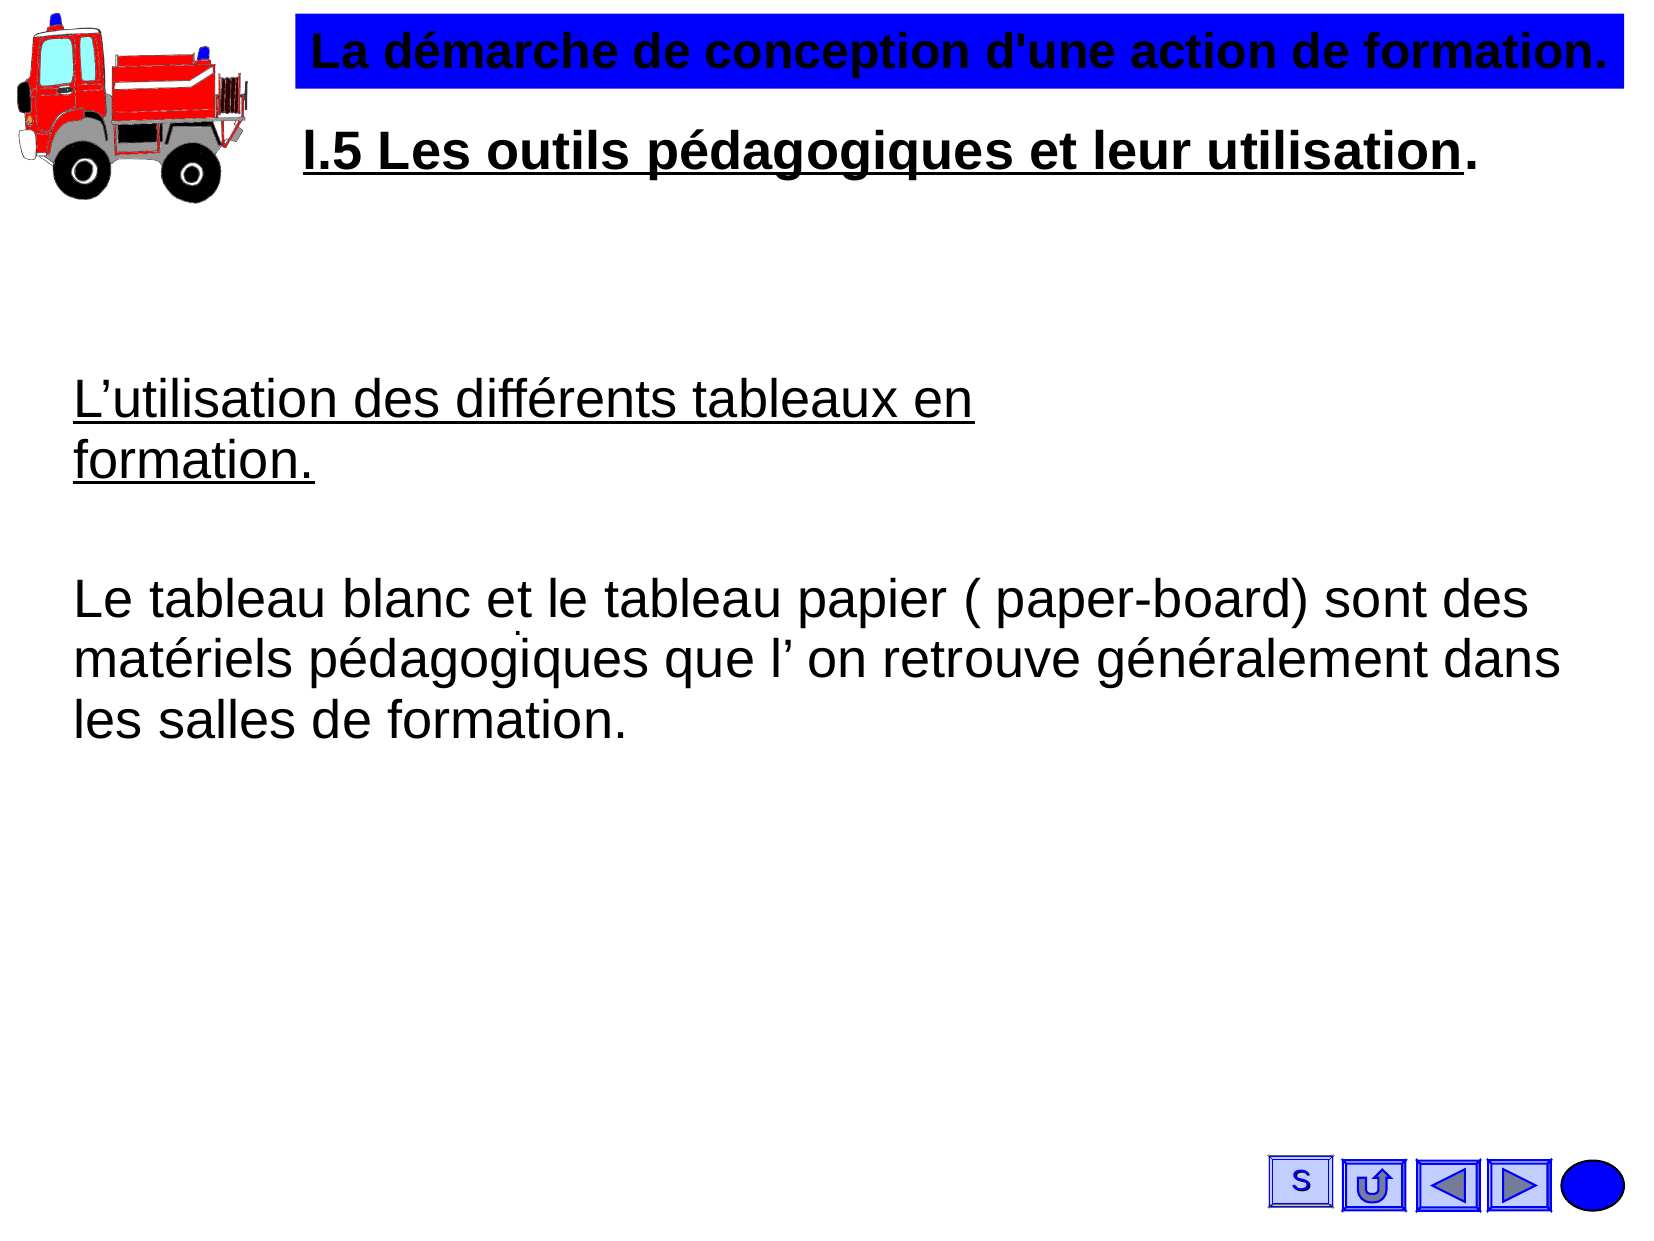

La démarche de conception d'une action de formation.
l.5 Les outils pédagogiques et leur utilisation.
L’utilisation des différents tableaux en formation.
#
Le tableau blanc et le tableau papier ( paper-board) sont des matériels pédagogiques que l’ on retrouve généralement dans les salles de formation.
.